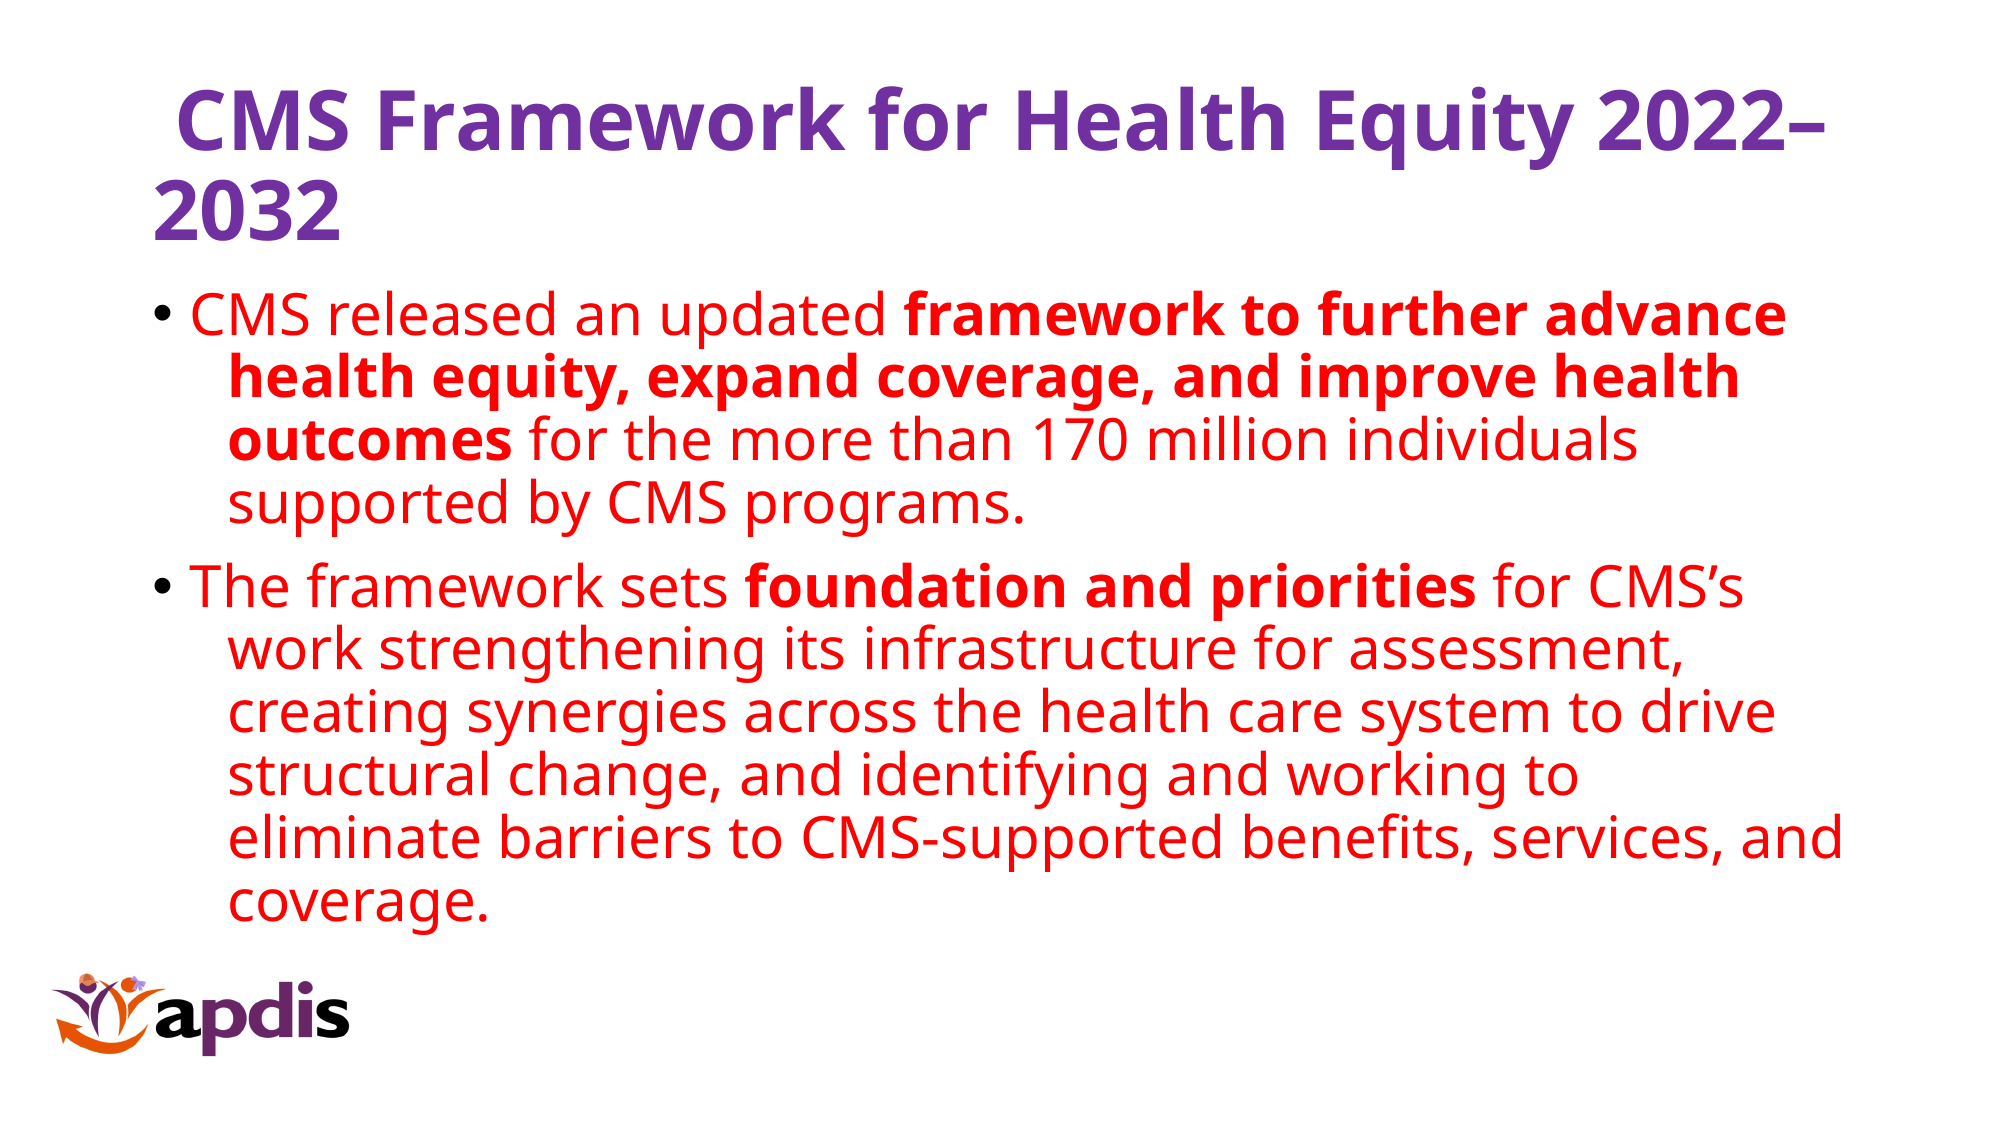

# CMS Framework for Health Equity 2022–2032
CMS released an updated framework to further advance health equity, expand coverage, and improve health outcomes for the more than 170 million individuals supported by CMS programs.
The framework sets foundation and priorities for CMS’s work strengthening its infrastructure for assessment, creating synergies across the health care system to drive structural change, and identifying and working to eliminate barriers to CMS-supported benefits, services, and coverage.